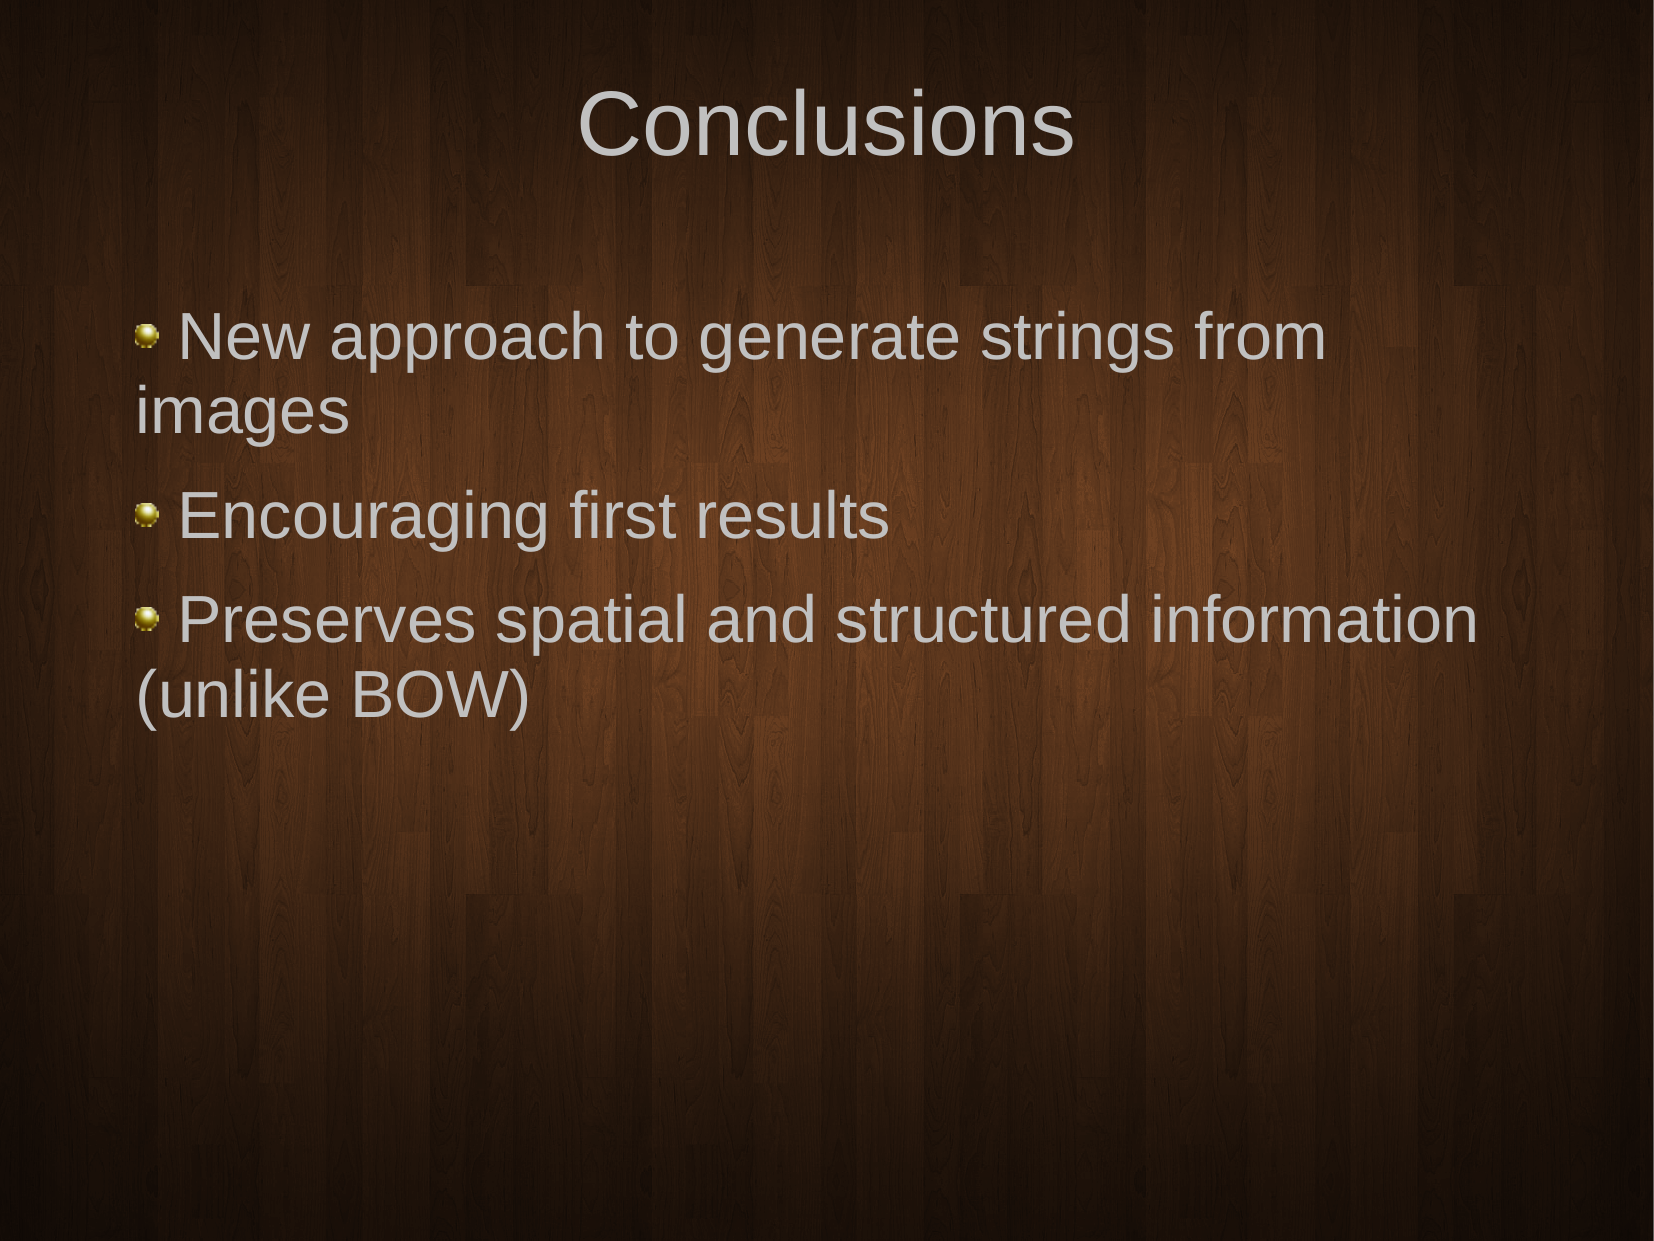

# Conclusions
 New approach to generate strings from images
 Encouraging first results
 Preserves spatial and structured information (unlike BOW)